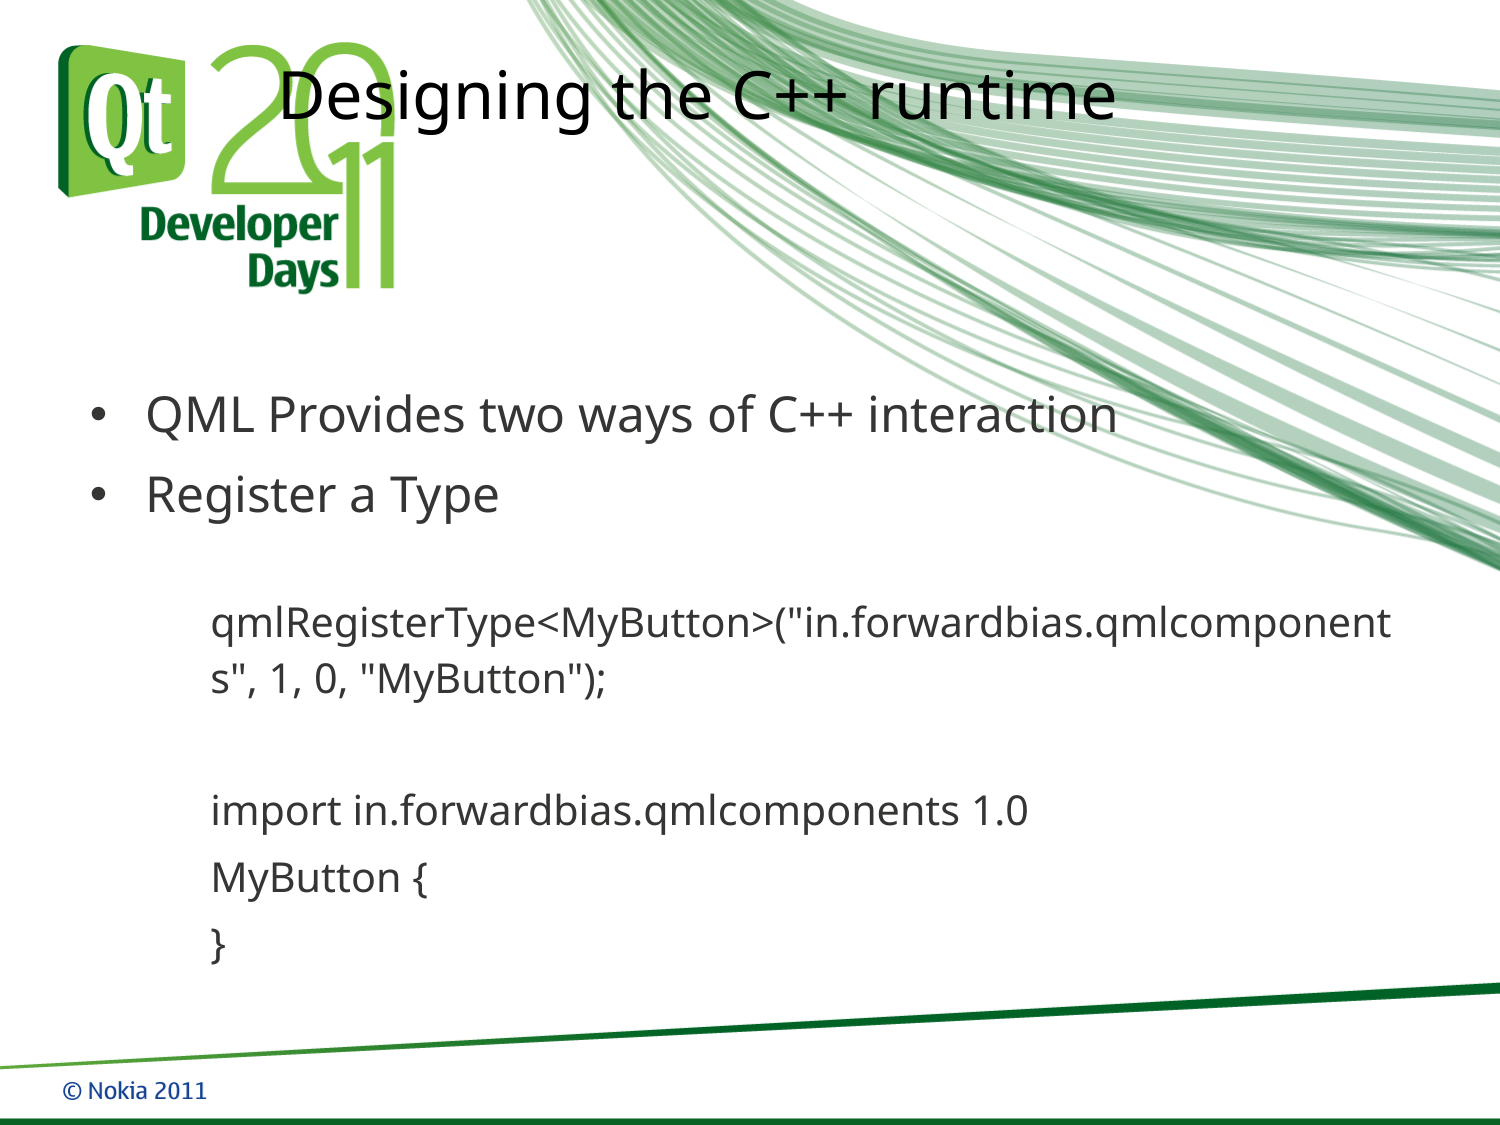

# Designing the C++ runtime
QML Provides two ways of C++ interaction
Register a Type
 qmlRegisterType<MyButton>("in.forwardbias.qmlcomponents", 1, 0, "MyButton");
import in.forwardbias.qmlcomponents 1.0
MyButton {
}